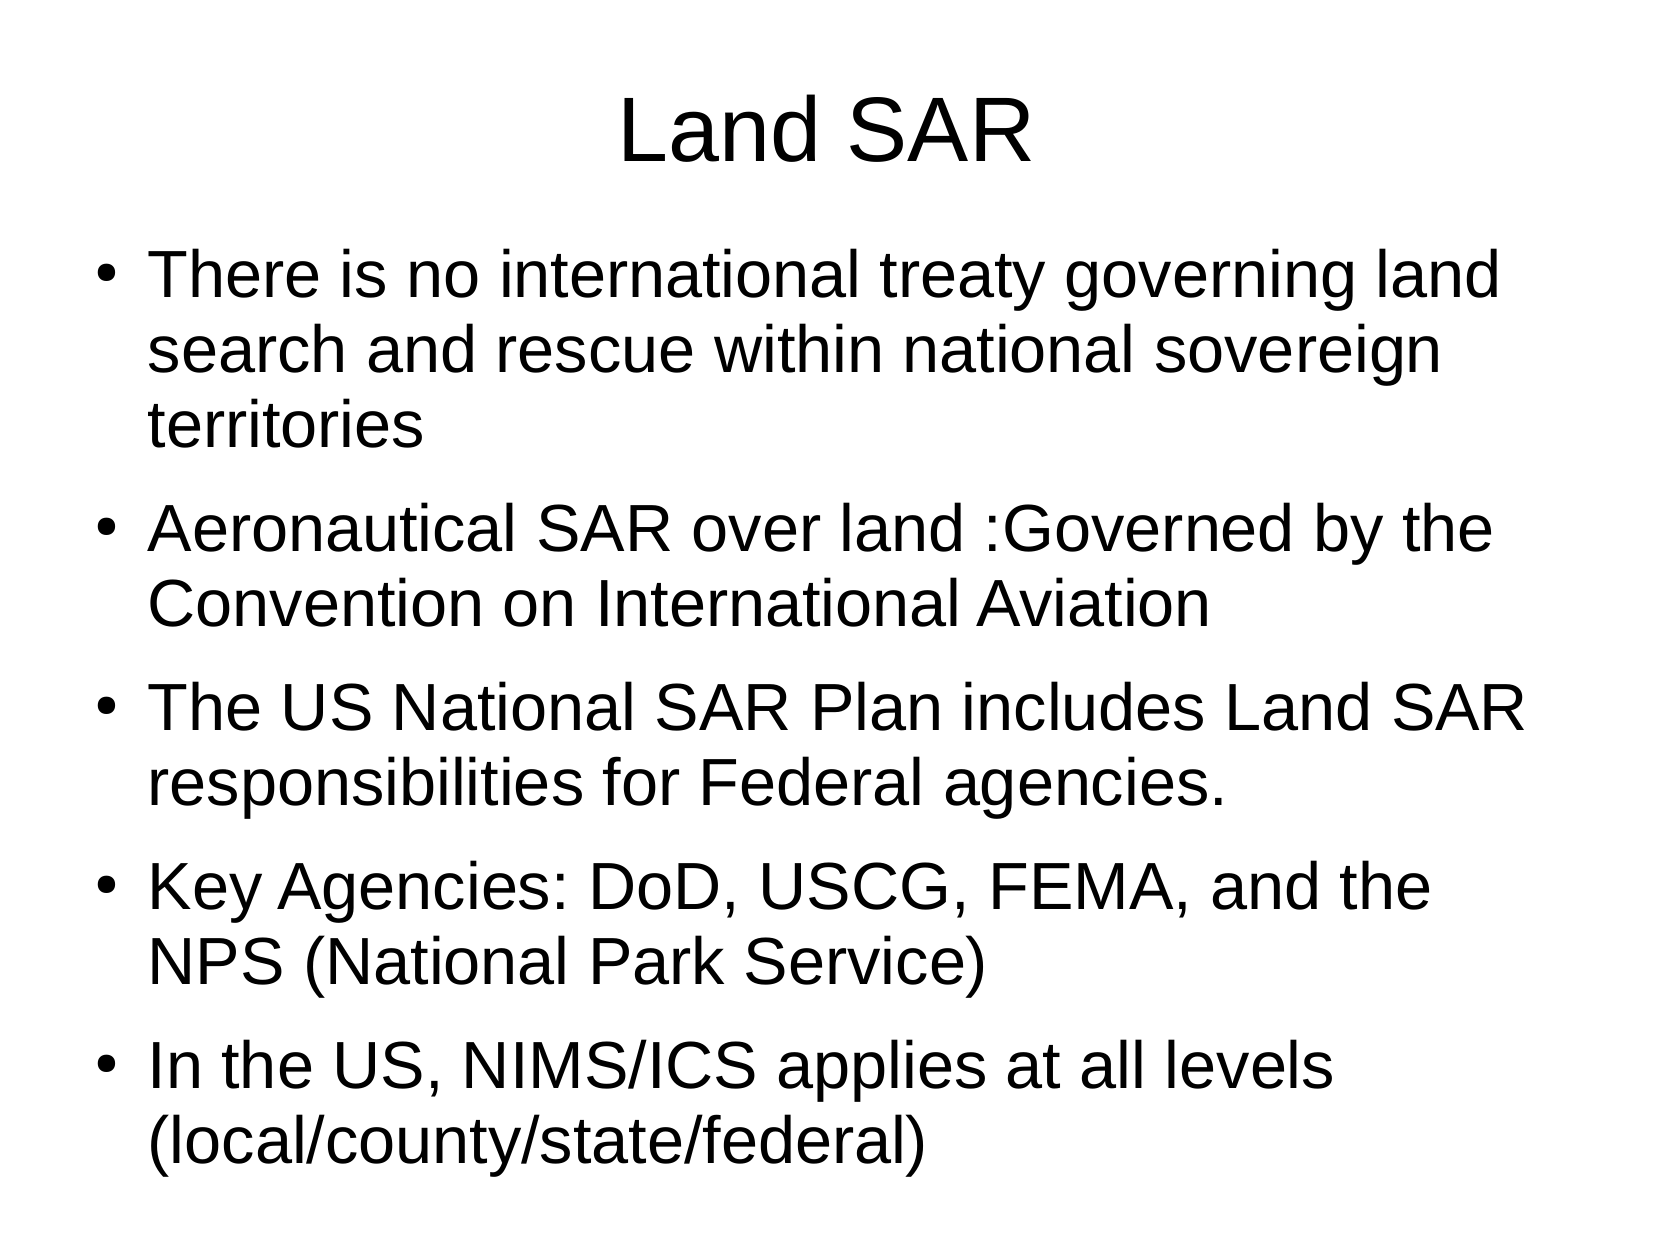

# Land SAR
There is no international treaty governing land search and rescue within national sovereign territories
Aeronautical SAR over land :Governed by the Convention on International Aviation
The US National SAR Plan includes Land SAR responsibilities for Federal agencies.
Key Agencies: DoD, USCG, FEMA, and the NPS (National Park Service)
In the US, NIMS/ICS applies at all levels (local/county/state/federal)